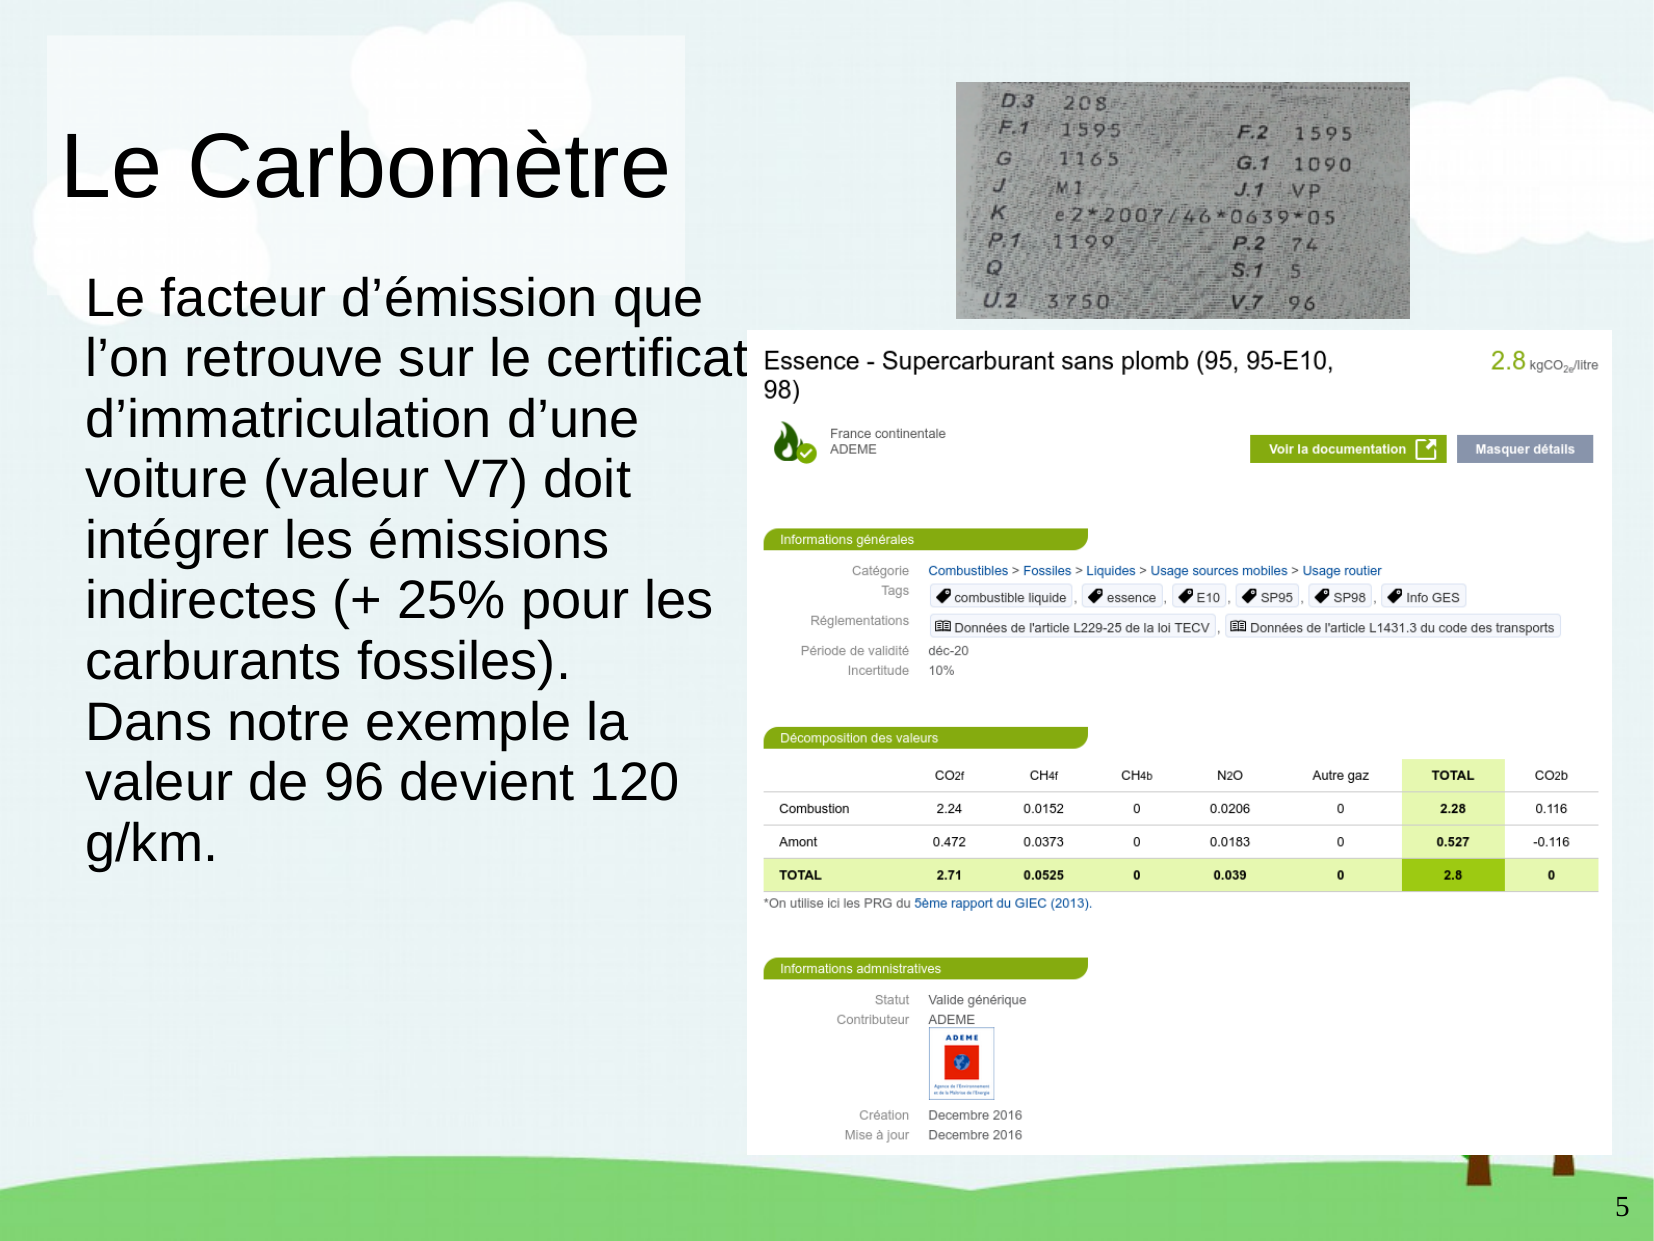

# Le Carbomètre
Le facteur d’émission que l’on retrouve sur le certificat d’immatriculation d’une voiture (valeur V7) doit intégrer les émissions indirectes (+ 25% pour les carburants fossiles).
Dans notre exemple la valeur de 96 devient 120 g/km.
5